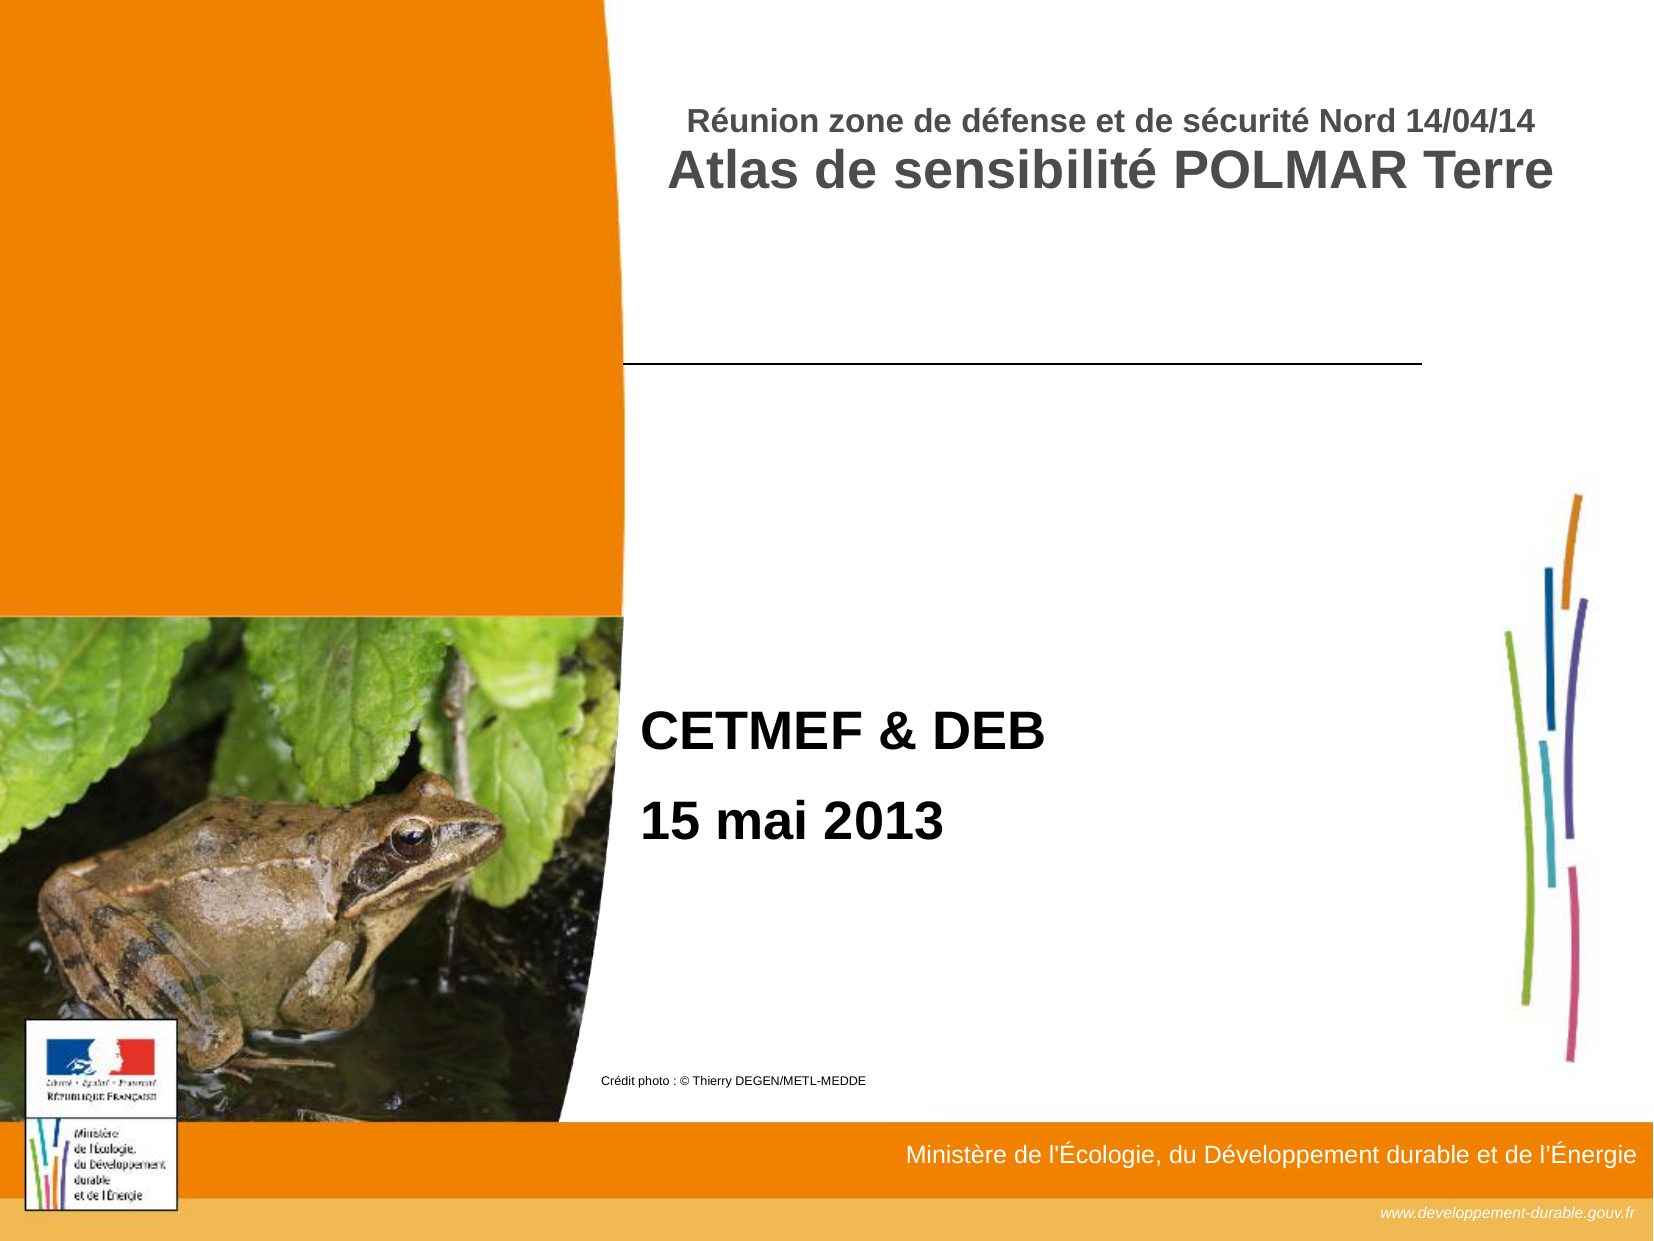

# Réunion zone de défense et de sécurité Nord 14/04/14 Atlas de sensibilité POLMAR Terre
CETMEF & DEB
15 mai 2013